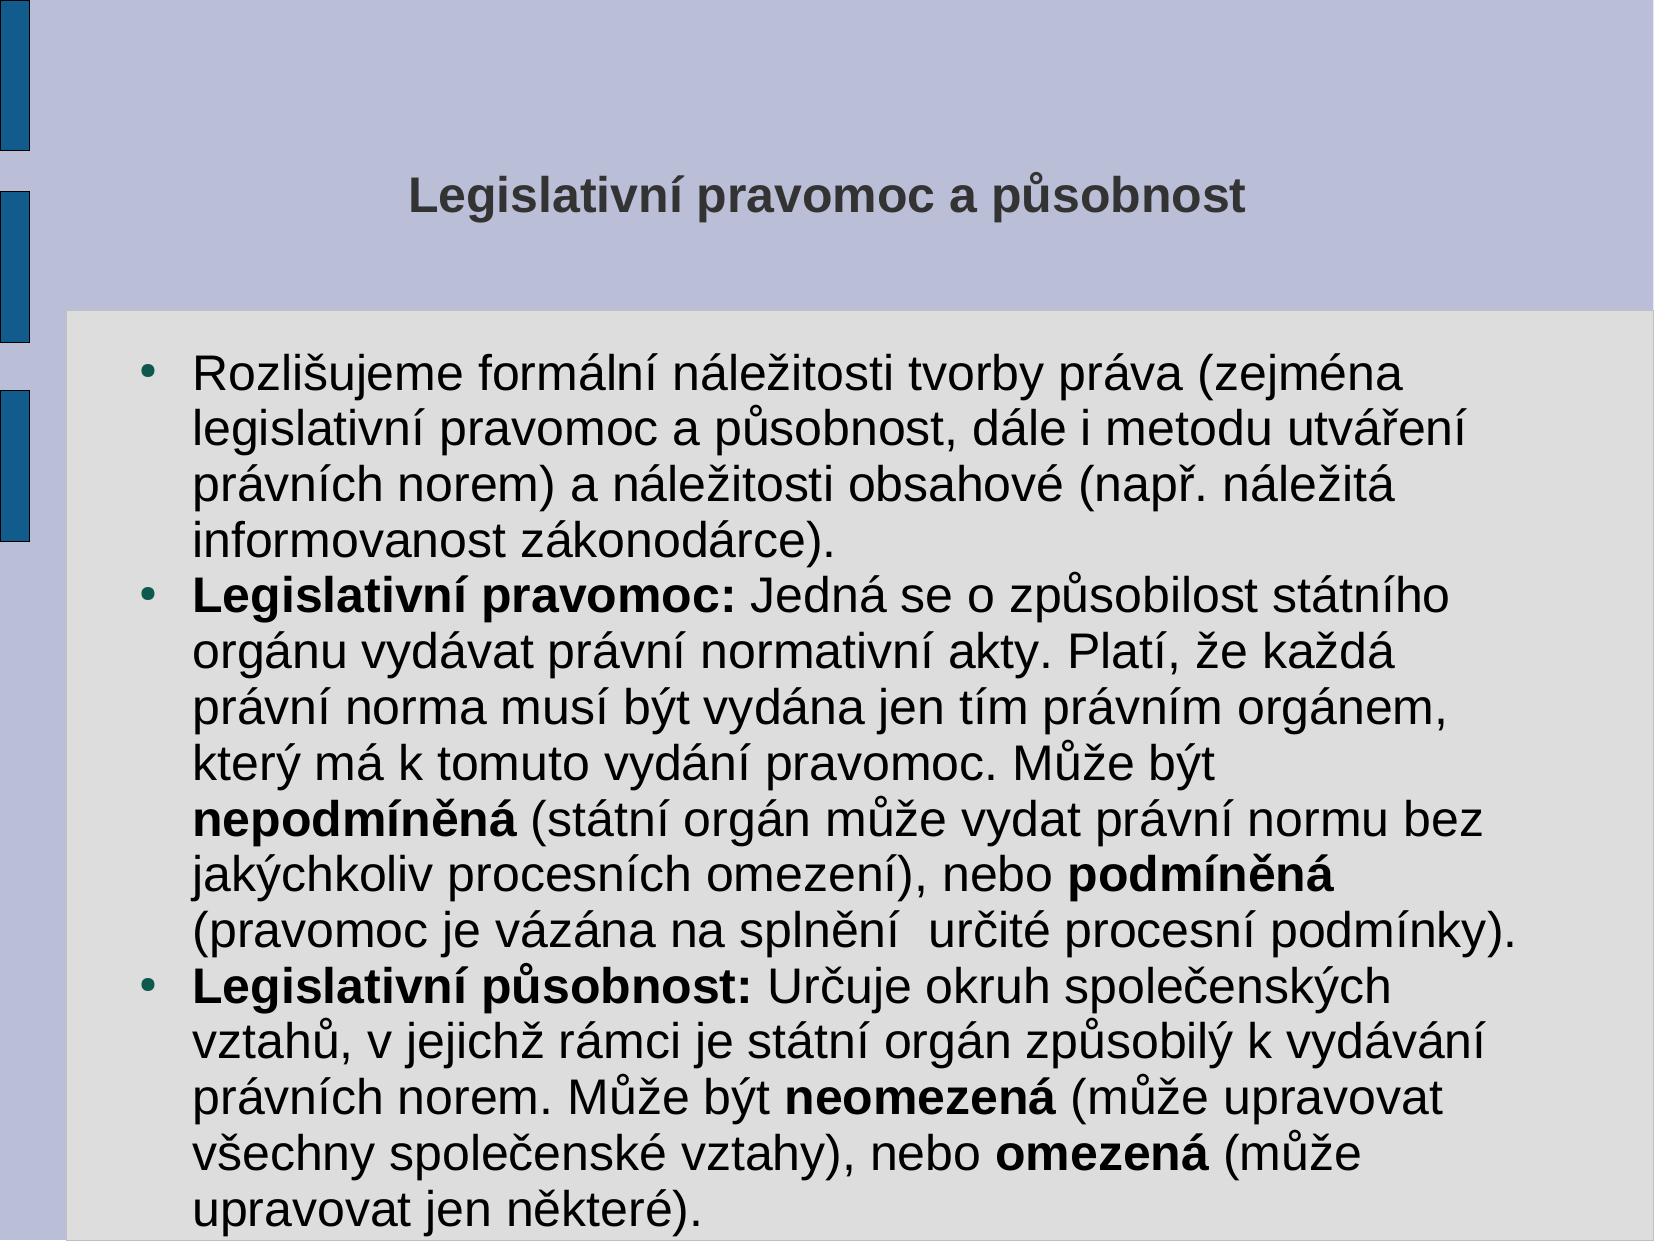

# Legislativní pravomoc a působnost
Rozlišujeme formální náležitosti tvorby práva (zejména legislativní pravomoc a působnost, dále i metodu utváření právních norem) a náležitosti obsahové (např. náležitá informovanost zákonodárce).
Legislativní pravomoc: Jedná se o způsobilost státního orgánu vydávat právní normativní akty. Platí, že každá právní norma musí být vydána jen tím právním orgánem, který má k tomuto vydání pravomoc. Může být nepodmíněná (státní orgán může vydat právní normu bez jakýchkoliv procesních omezení), nebo podmíněná (pravomoc je vázána na splnění určité procesní podmínky).
Legislativní působnost: Určuje okruh společenských vztahů, v jejichž rámci je státní orgán způsobilý k vydávání právních norem. Může být neomezená (může upravovat všechny společenské vztahy), nebo omezená (může upravovat jen některé).